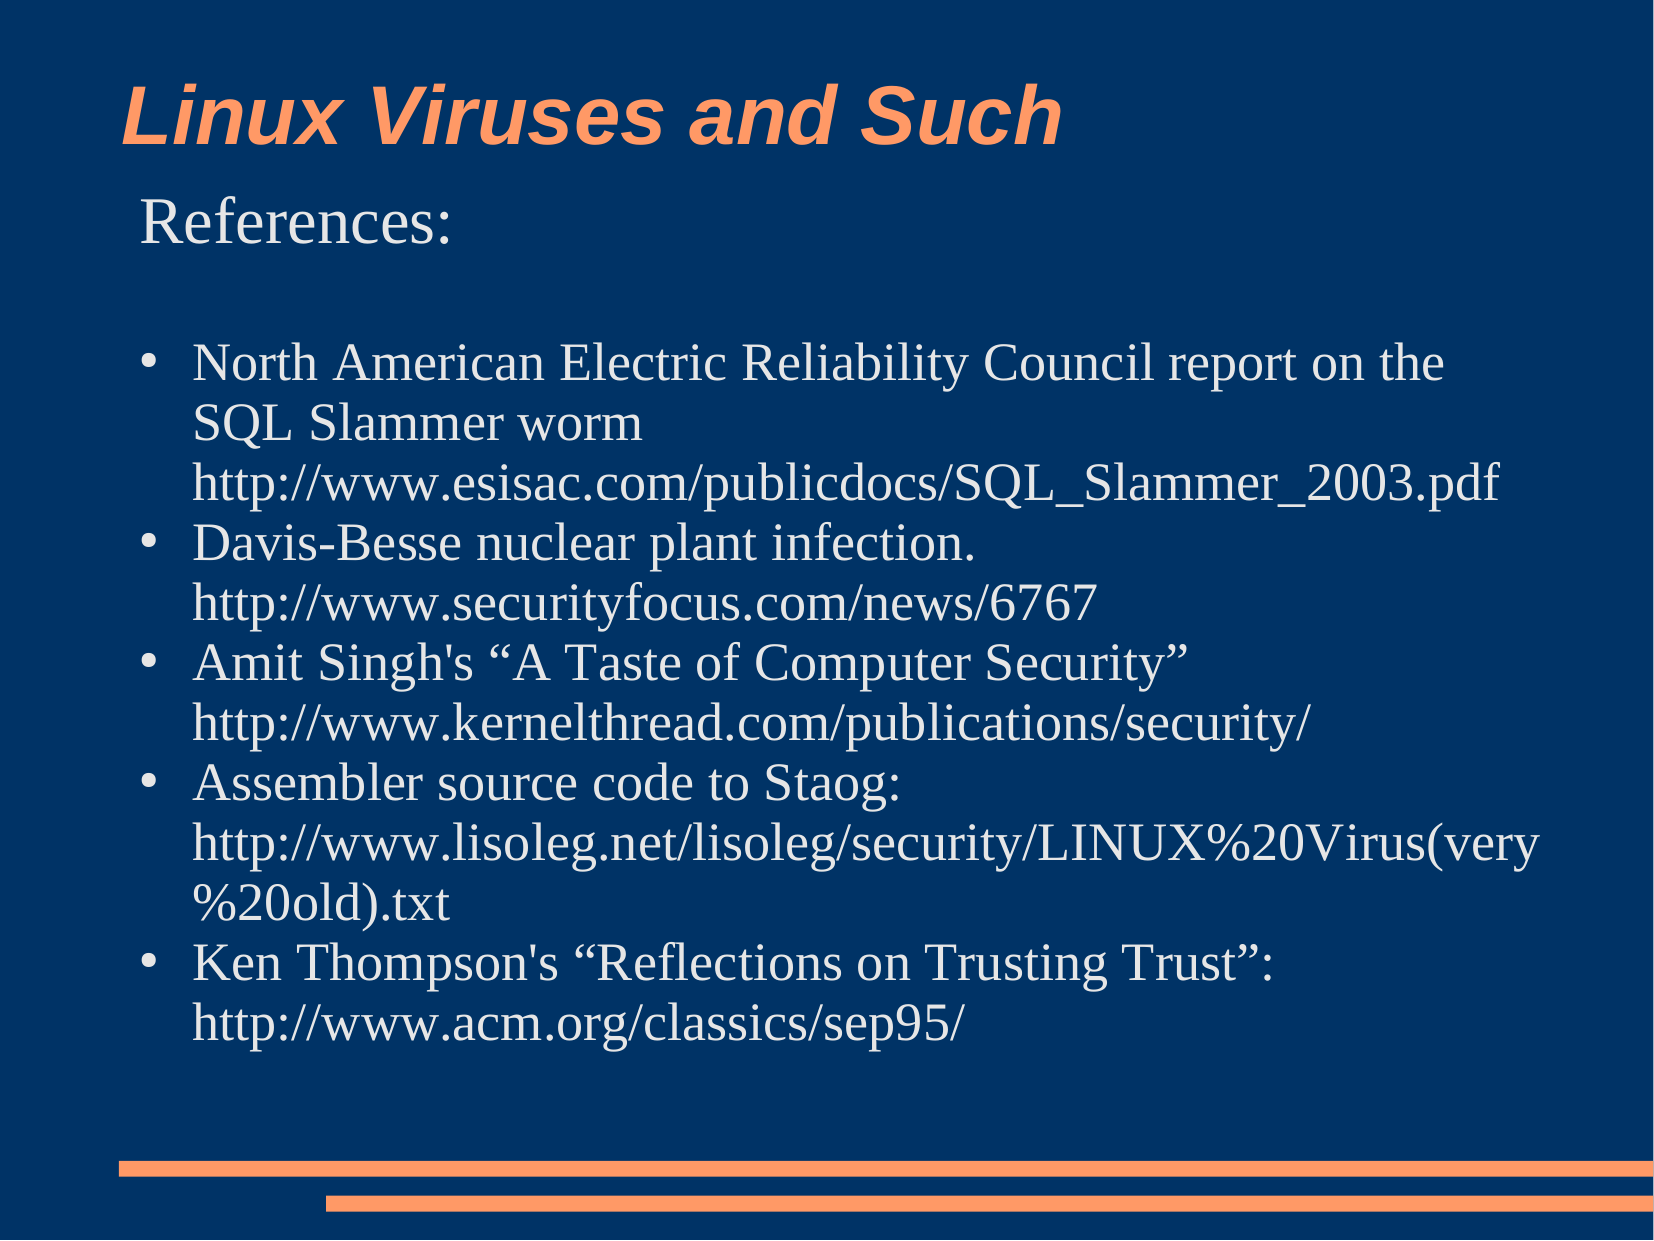

# Linux Viruses and Such
References:
North American Electric Reliability Council report on the SQL Slammer worm http://www.esisac.com/publicdocs/SQL_Slammer_2003.pdf
Davis-Besse nuclear plant infection. http://www.securityfocus.com/news/6767
Amit Singh's “A Taste of Computer Security” http://www.kernelthread.com/publications/security/
Assembler source code to Staog: http://www.lisoleg.net/lisoleg/security/LINUX%20Virus(very%20old).txt
Ken Thompson's “Reflections on Trusting Trust”: http://www.acm.org/classics/sep95/